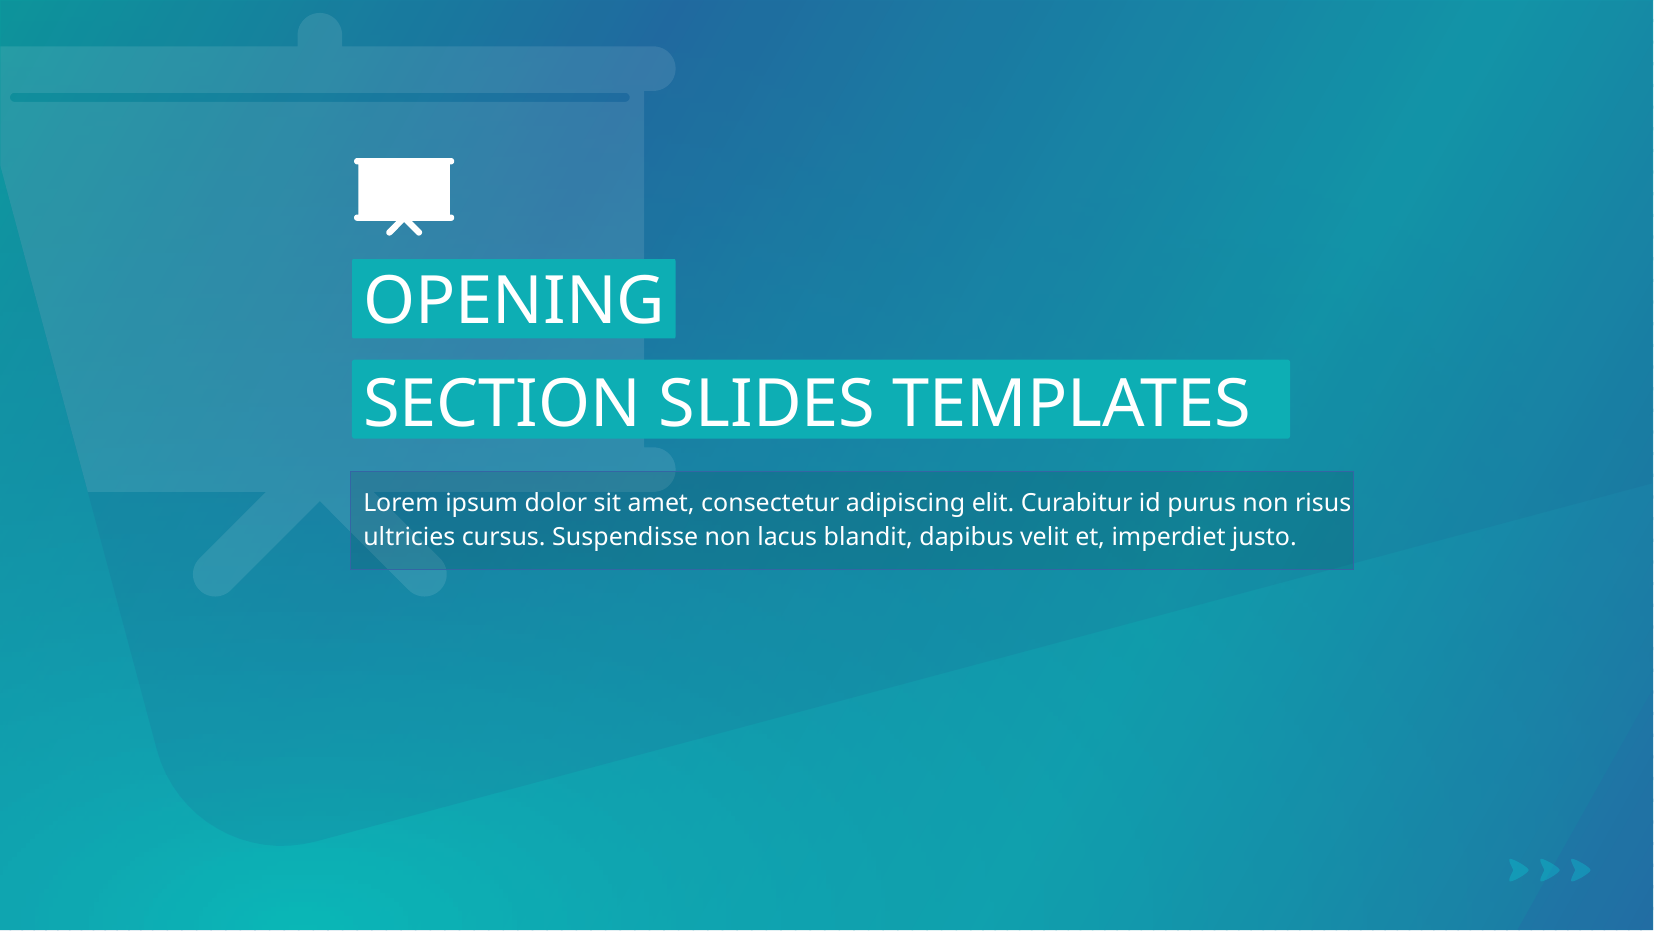

OPENING
# SECTION SLIDES TEMPLATES
Lorem ipsum dolor sit amet, consectetur adipiscing elit. Curabitur id purus non risus ultricies cursus. Suspendisse non lacus blandit, dapibus velit et, imperdiet justo.